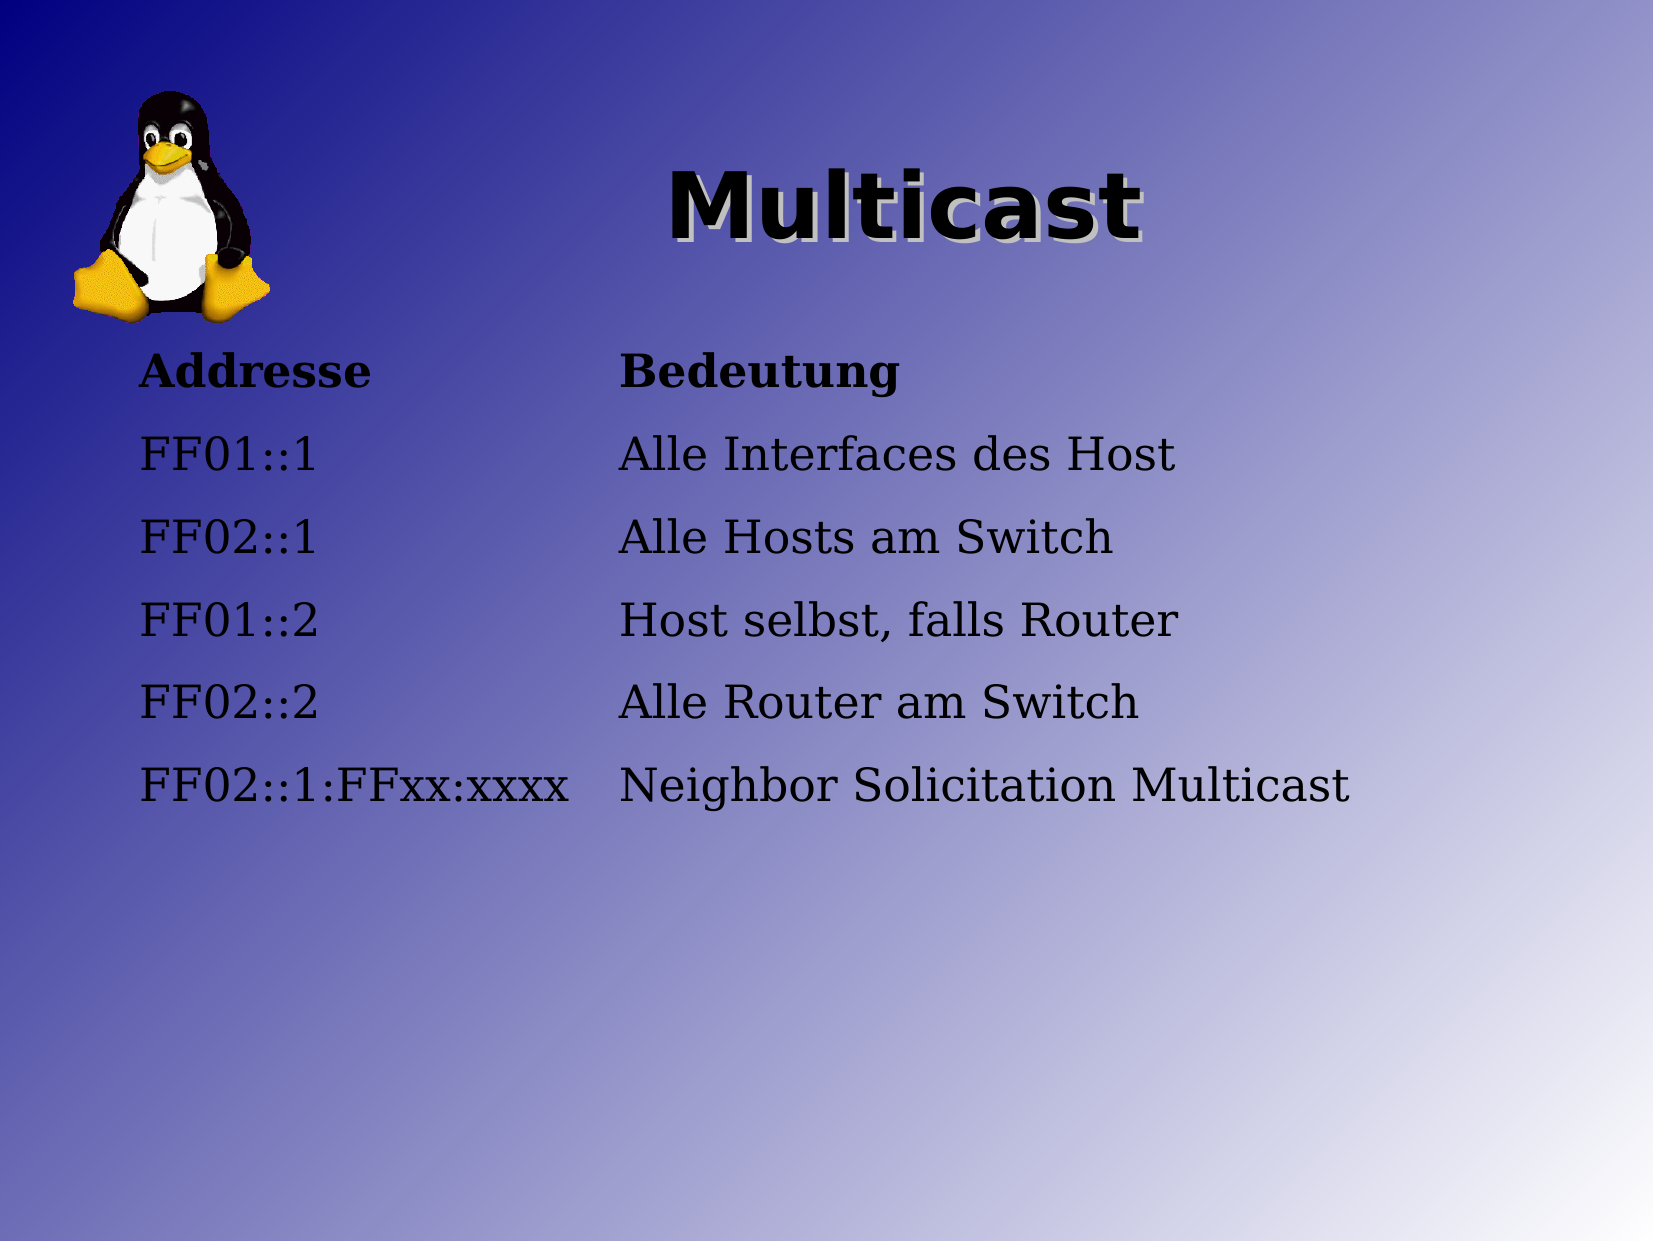

# Multicast
Addresse	Bedeutung
FF01::1	Alle Interfaces des Host
FF02::1	Alle Hosts am Switch
FF01::2	Host selbst, falls Router
FF02::2	Alle Router am Switch
FF02::1:FFxx:xxxx	Neighbor Solicitation Multicast